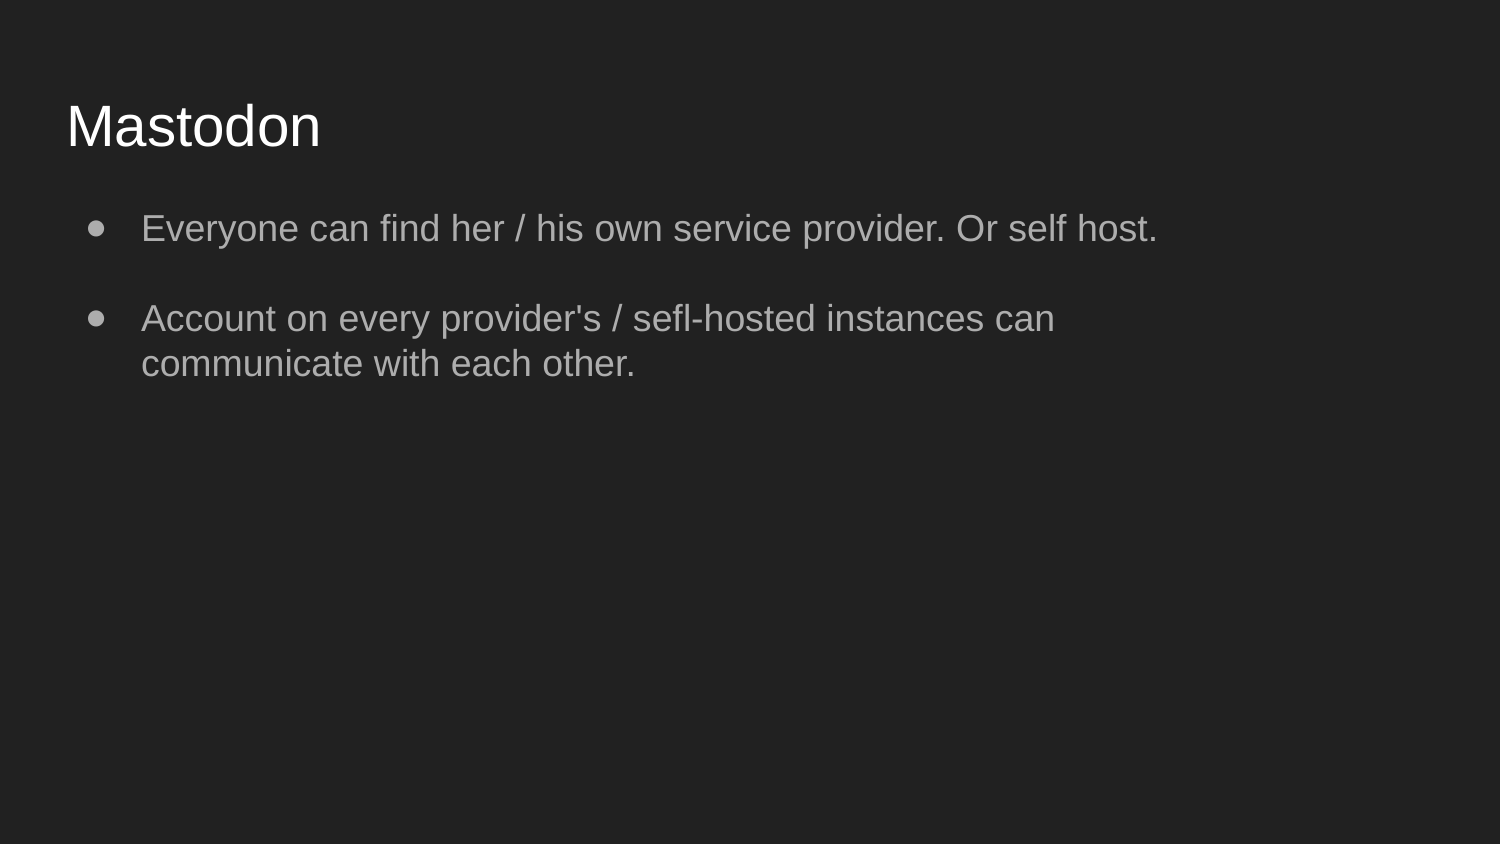

# Mastodon
Everyone can find her / his own service provider. Or self host.
Account on every provider's / sefl-hosted instances can
communicate with each other.